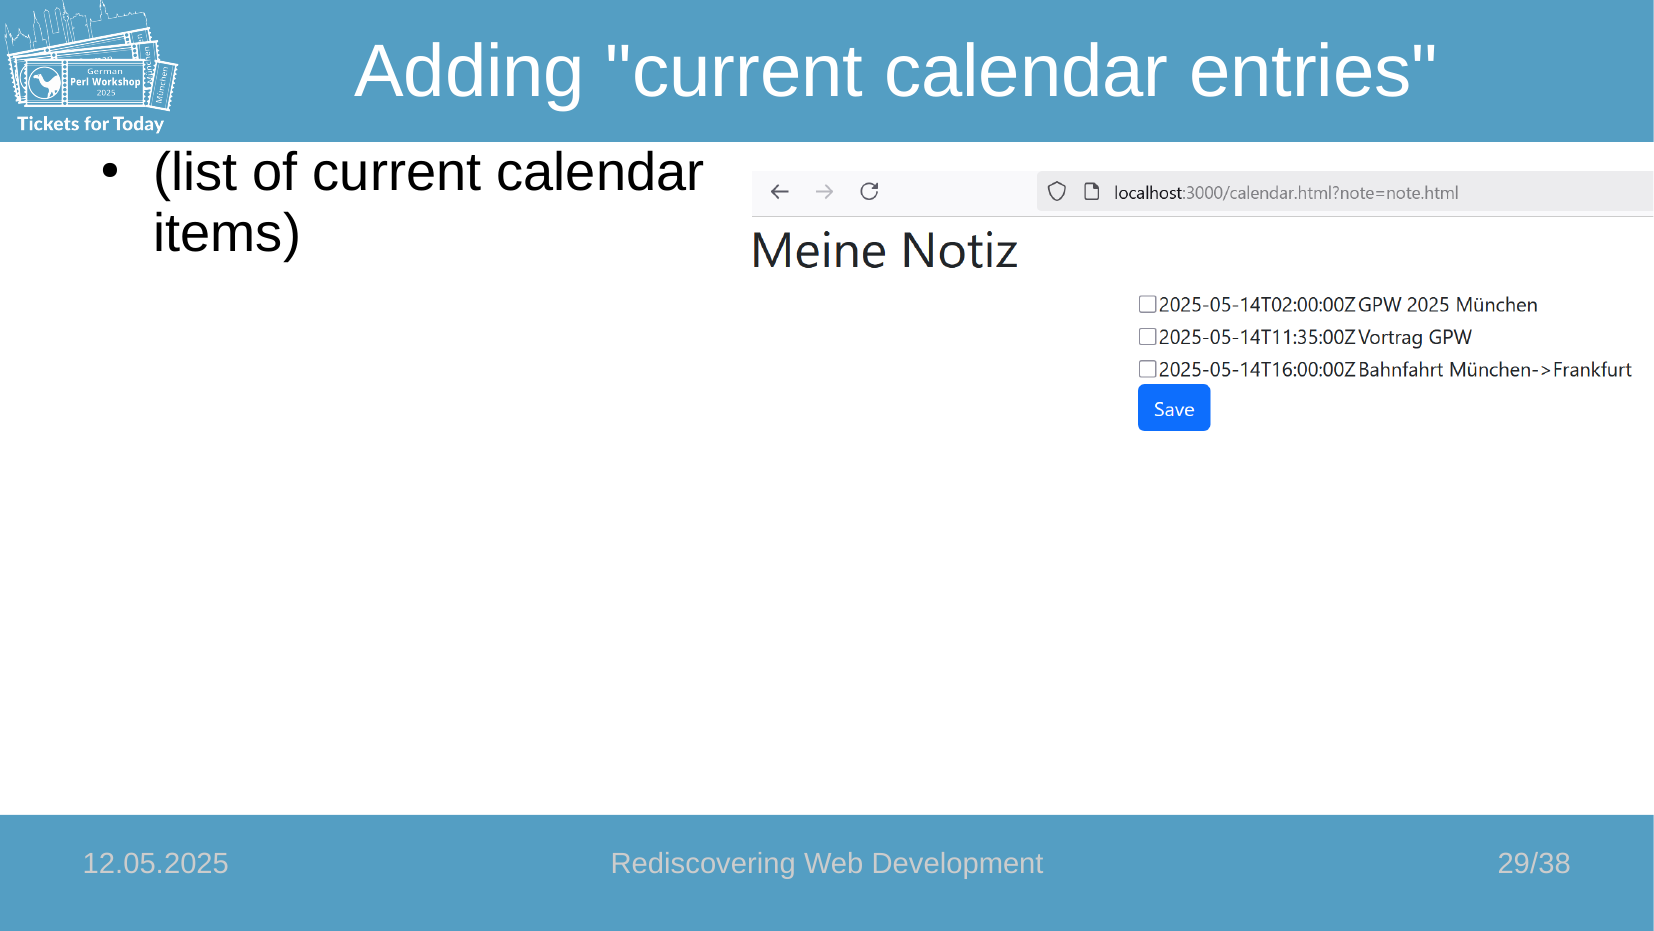

# Adding "current calendar entries"
(list of current calendar items)
08. März 2019
29